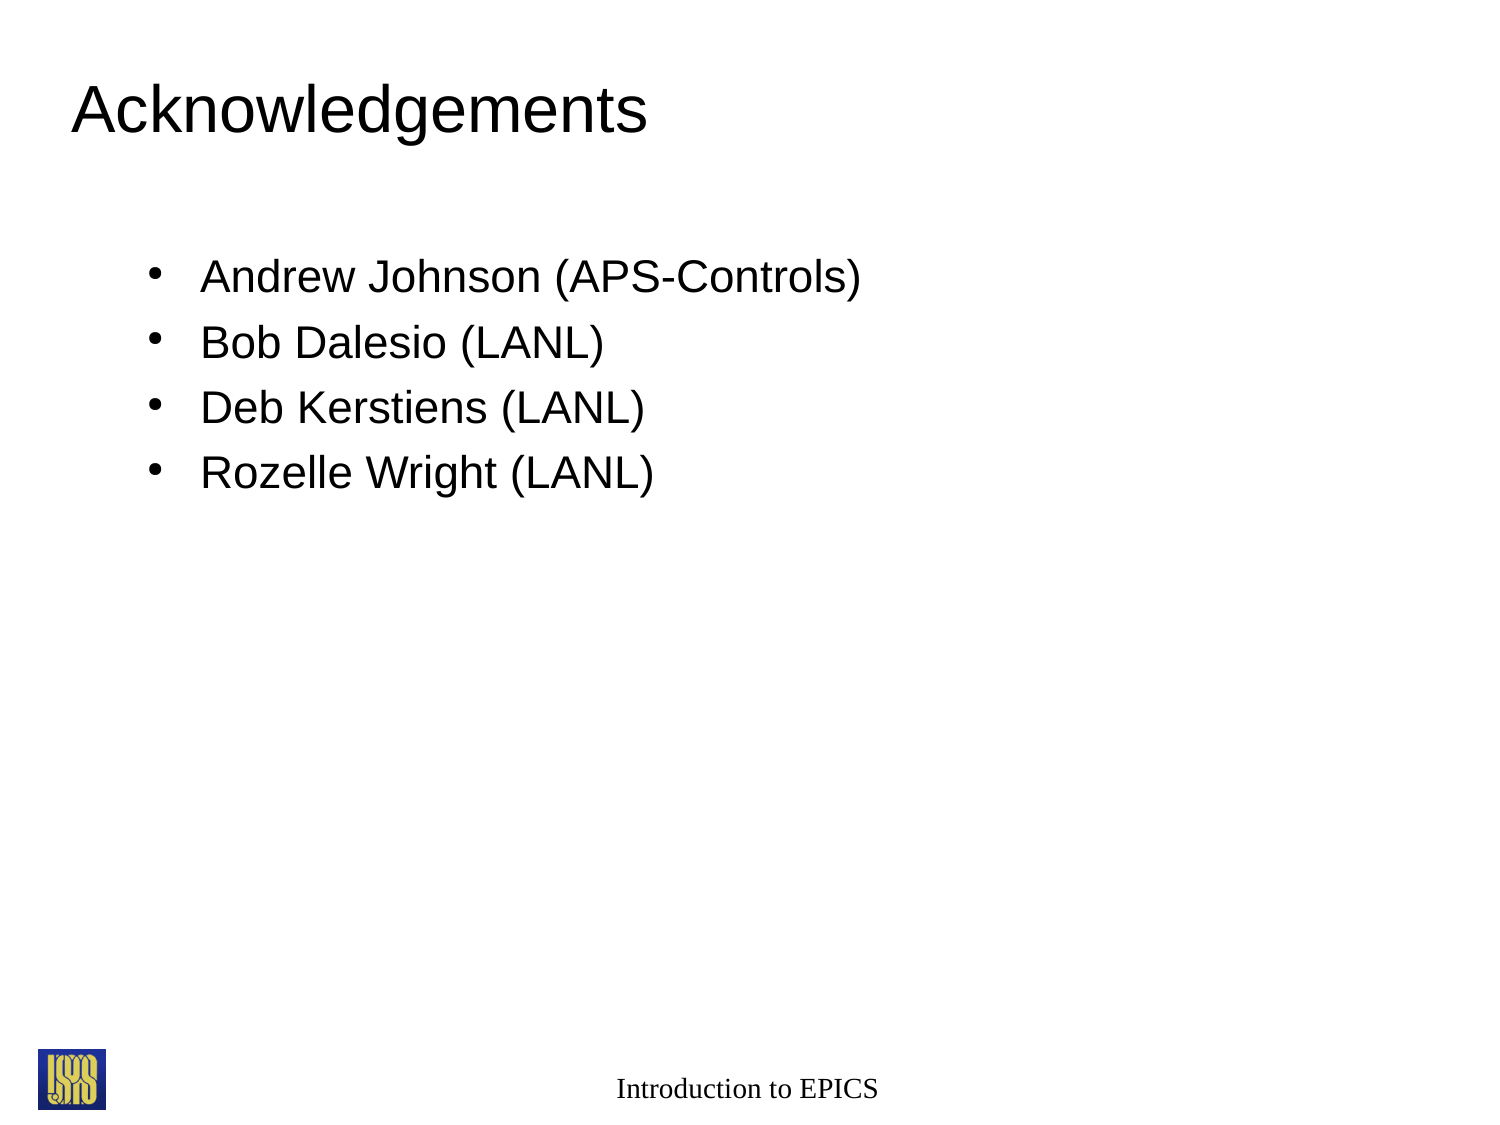

# Acknowledgements
Andrew Johnson (APS-Controls)
Bob Dalesio (LANL)
Deb Kerstiens (LANL)
Rozelle Wright (LANL)
[Your Presentation Title]